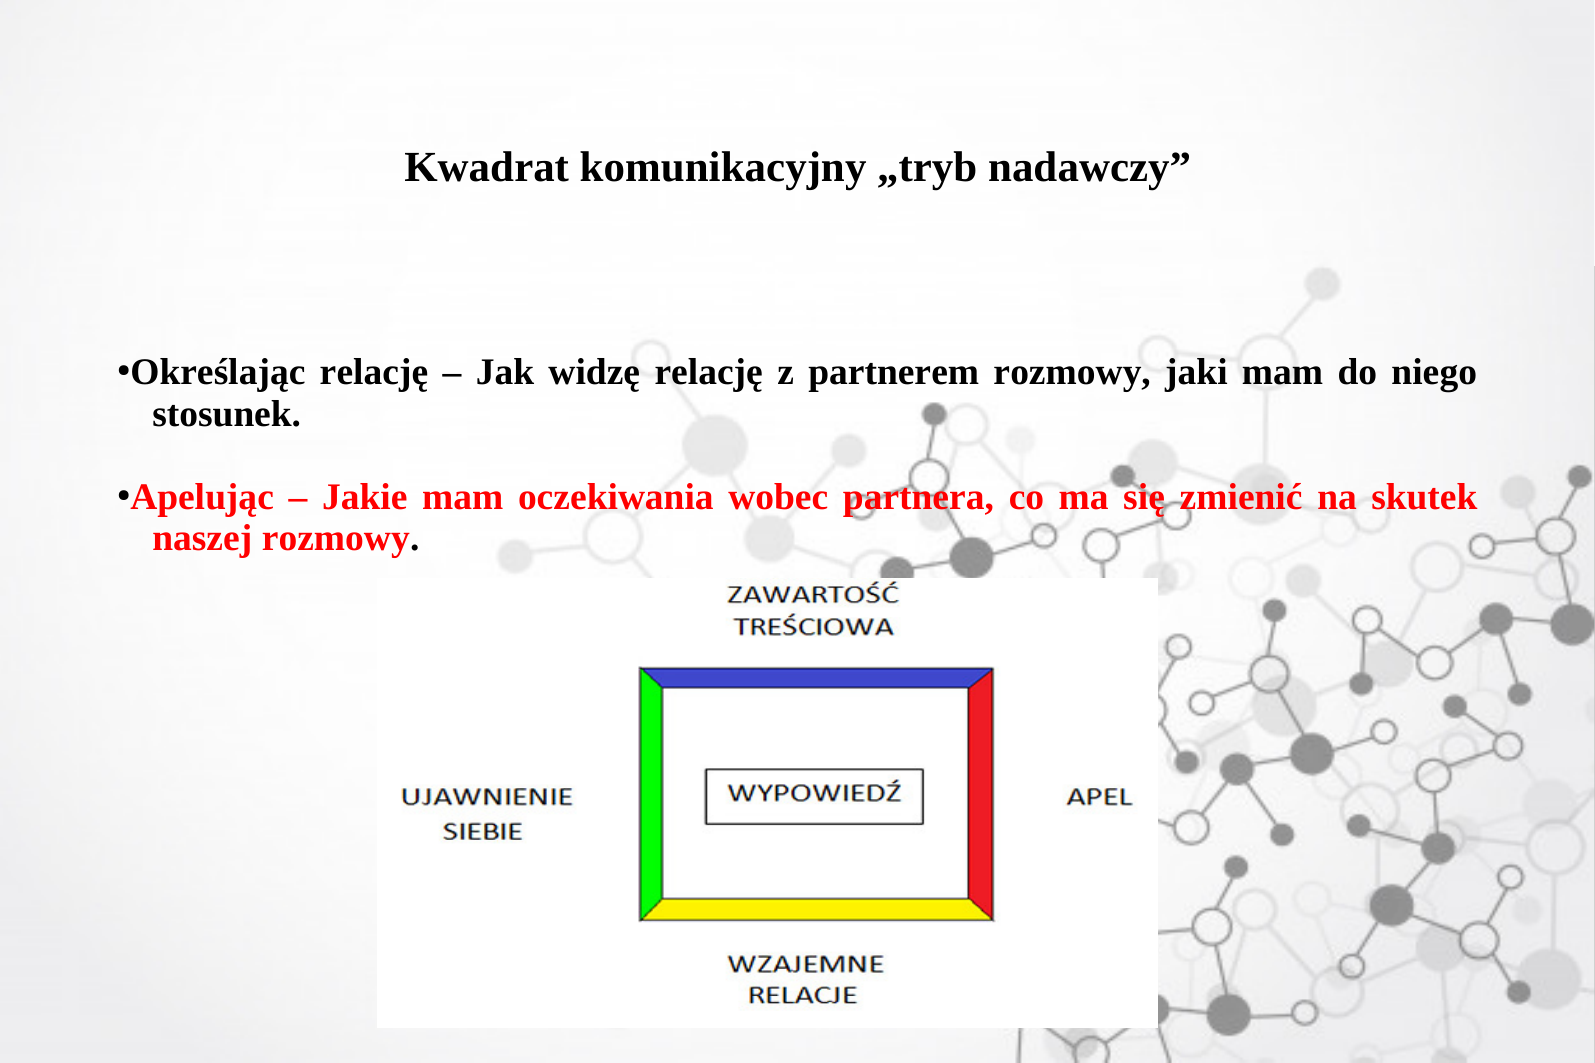

# Kwadrat komunikacyjny „tryb nadawczy”
Określając relację – Jak widzę relację z partnerem rozmowy, jaki mam do niego stosunek.
Apelując – Jakie mam oczekiwania wobec partnera, co ma się zmienić na skutek naszej rozmowy.